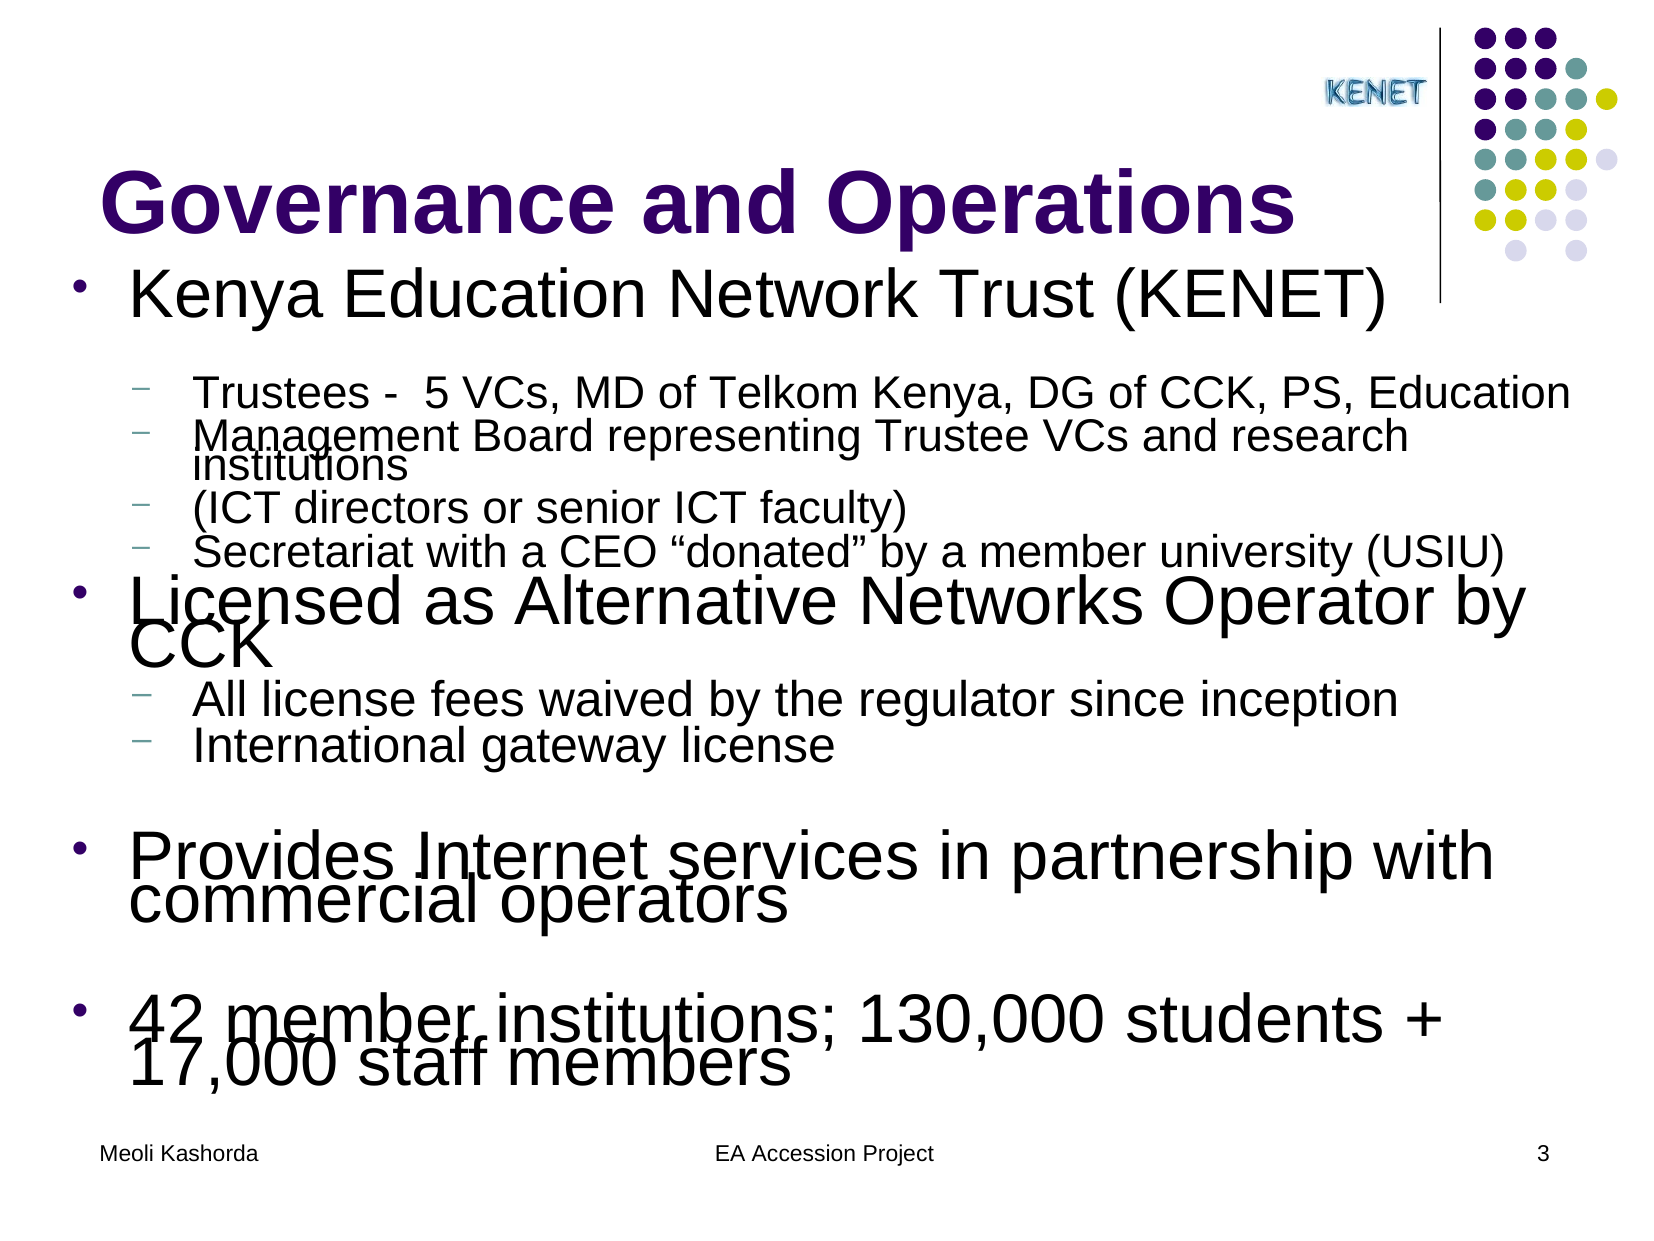

Governance and Operations
Kenya Education Network Trust (KENET)
Trustees - 5 VCs, MD of Telkom Kenya, DG of CCK, PS, Education
Management Board representing Trustee VCs and research institutions
(ICT directors or senior ICT faculty)
Secretariat with a CEO “donated” by a member university (USIU)
Licensed as Alternative Networks Operator by CCK
All license fees waived by the regulator since inception
International gateway license
Provides Internet services in partnership with commercial operators
42 member institutions; 130,000 students + 17,000 staff members
Meoli Kashorda
EA Accession Project